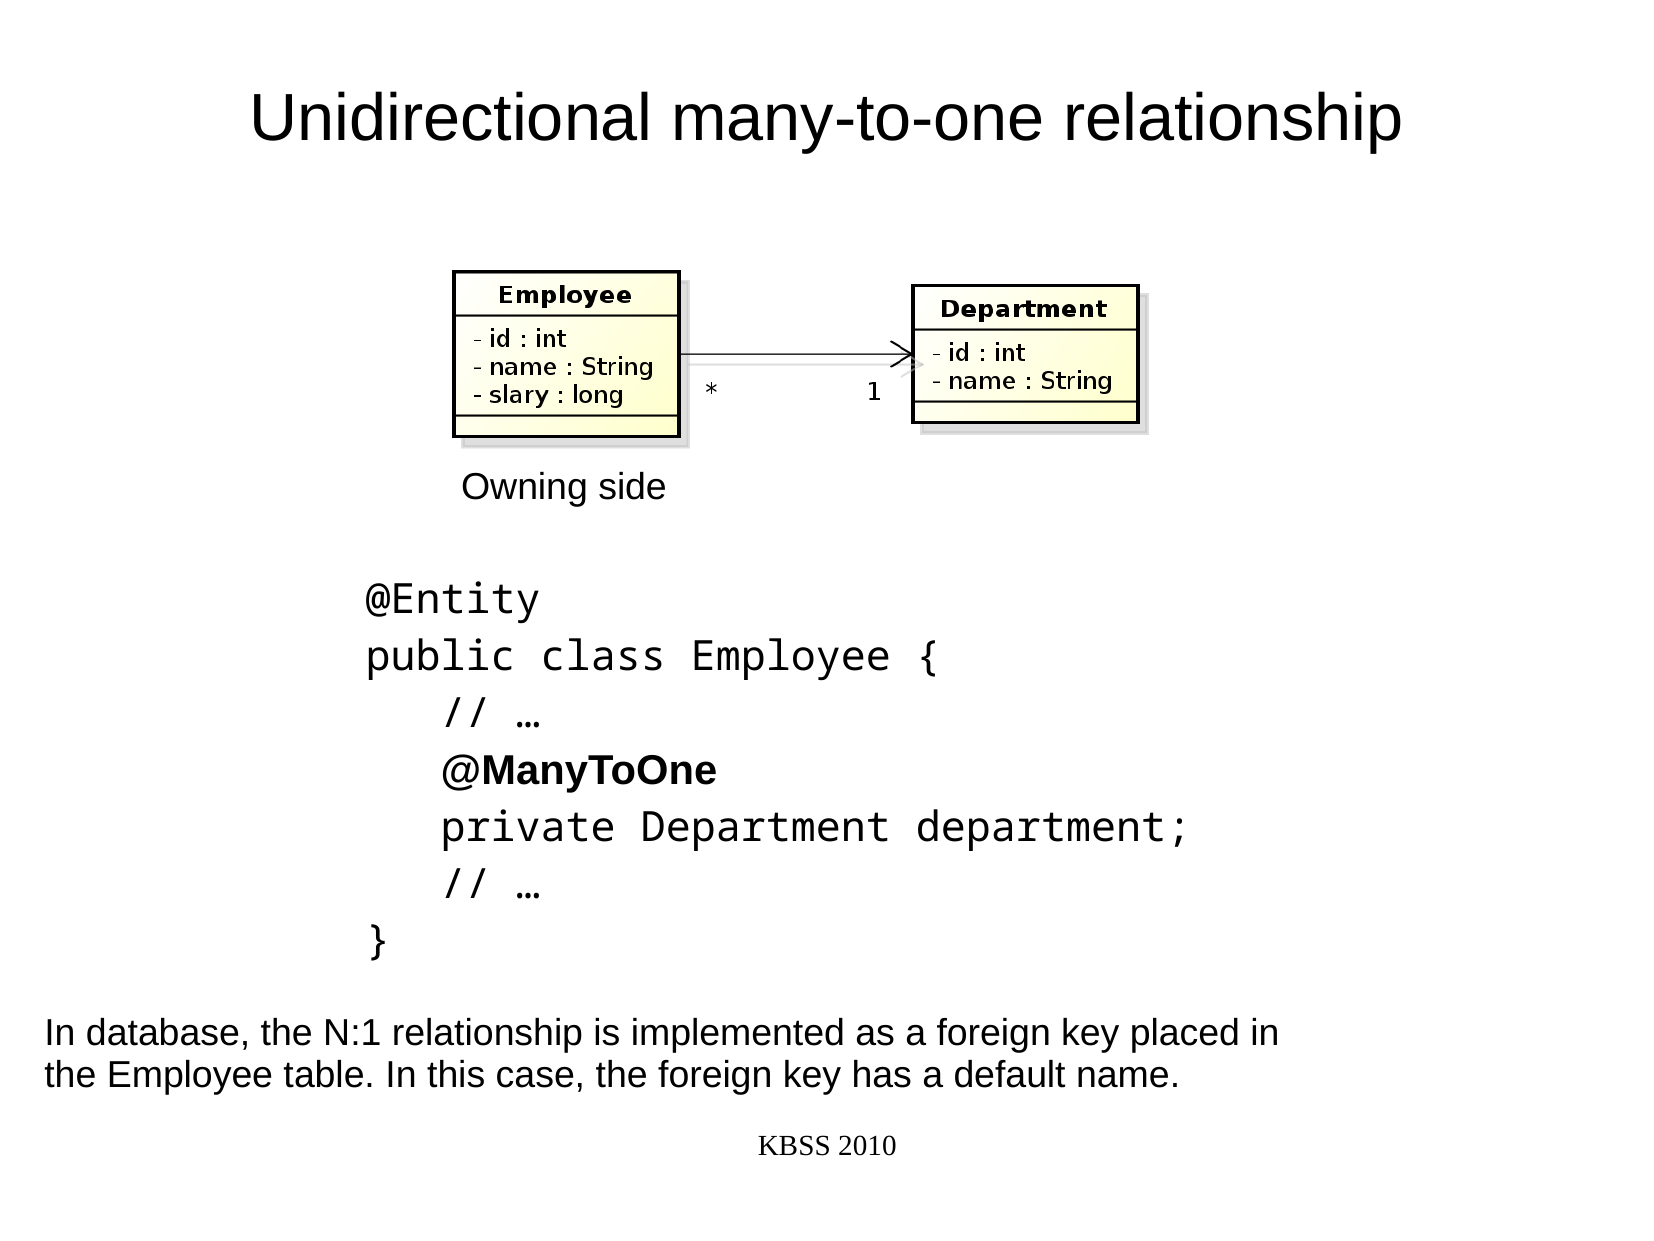

# Unidirectional many-to-one relationship
Owning side
@Entity
public class Employee {
 // …
 @ManyToOne
 private Department department;
 // …
}
In database, the N:1 relationship is implemented as a foreign key placed in
the Employee table. In this case, the foreign key has a default name.
KBSS 2010